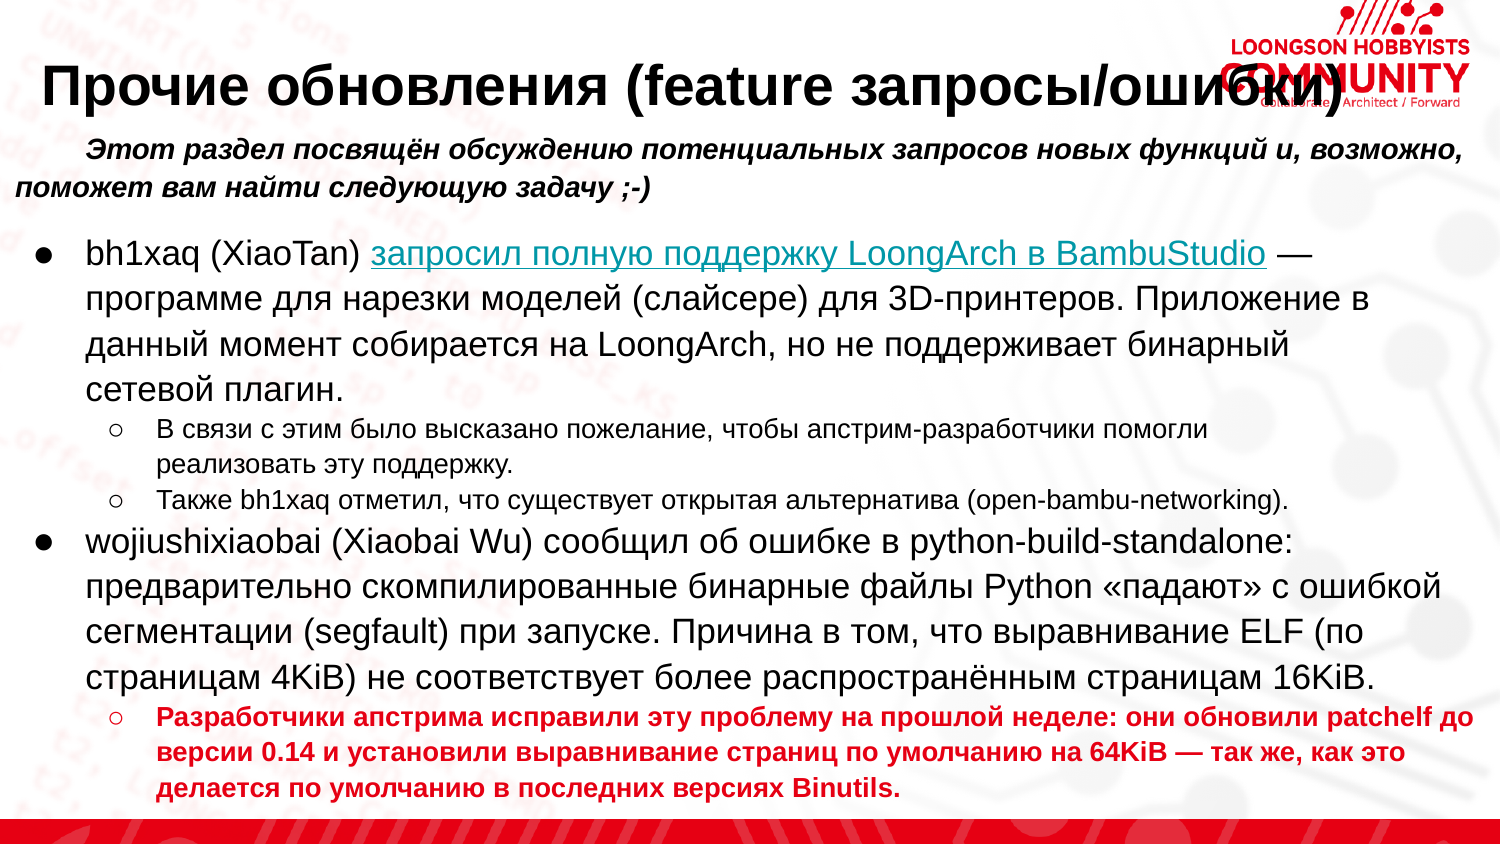

# Прочие обновления (feature запросы/ошибки)
Этот раздел посвящён обсуждению потенциальных запросов новых функций и, возможно, поможет вам найти следующую задачу ;-)
bh1xaq (XiaoTan) запросил полную поддержку LoongArch в BambuStudio — программе для нарезки моделей (слайсере) для 3D-принтеров. Приложение в данный момент собирается на LoongArch, но не поддерживает бинарный
сетевой плагин.
В связи с этим было высказано пожелание, чтобы апстрим-разработчики помогли
реализовать эту поддержку.
Также bh1xaq отметил, что существует открытая альтернатива (open-bambu-networking).
wojiushixiaobai (Xiaobai Wu) сообщил об ошибке в python-build-standalone: предварительно скомпилированные бинарные файлы Python «падают» с ошибкой сегментации (segfault) при запуске. Причина в том, что выравнивание ELF (по страницам 4KiB) не соответствует более распространённым страницам 16KiB.
Разработчики апстрима исправили эту проблему на прошлой неделе: они обновили patchelf до версии 0.14 и установили выравнивание страниц по умолчанию на 64KiB — так же, как это делается по умолчанию в последних версиях Binutils.